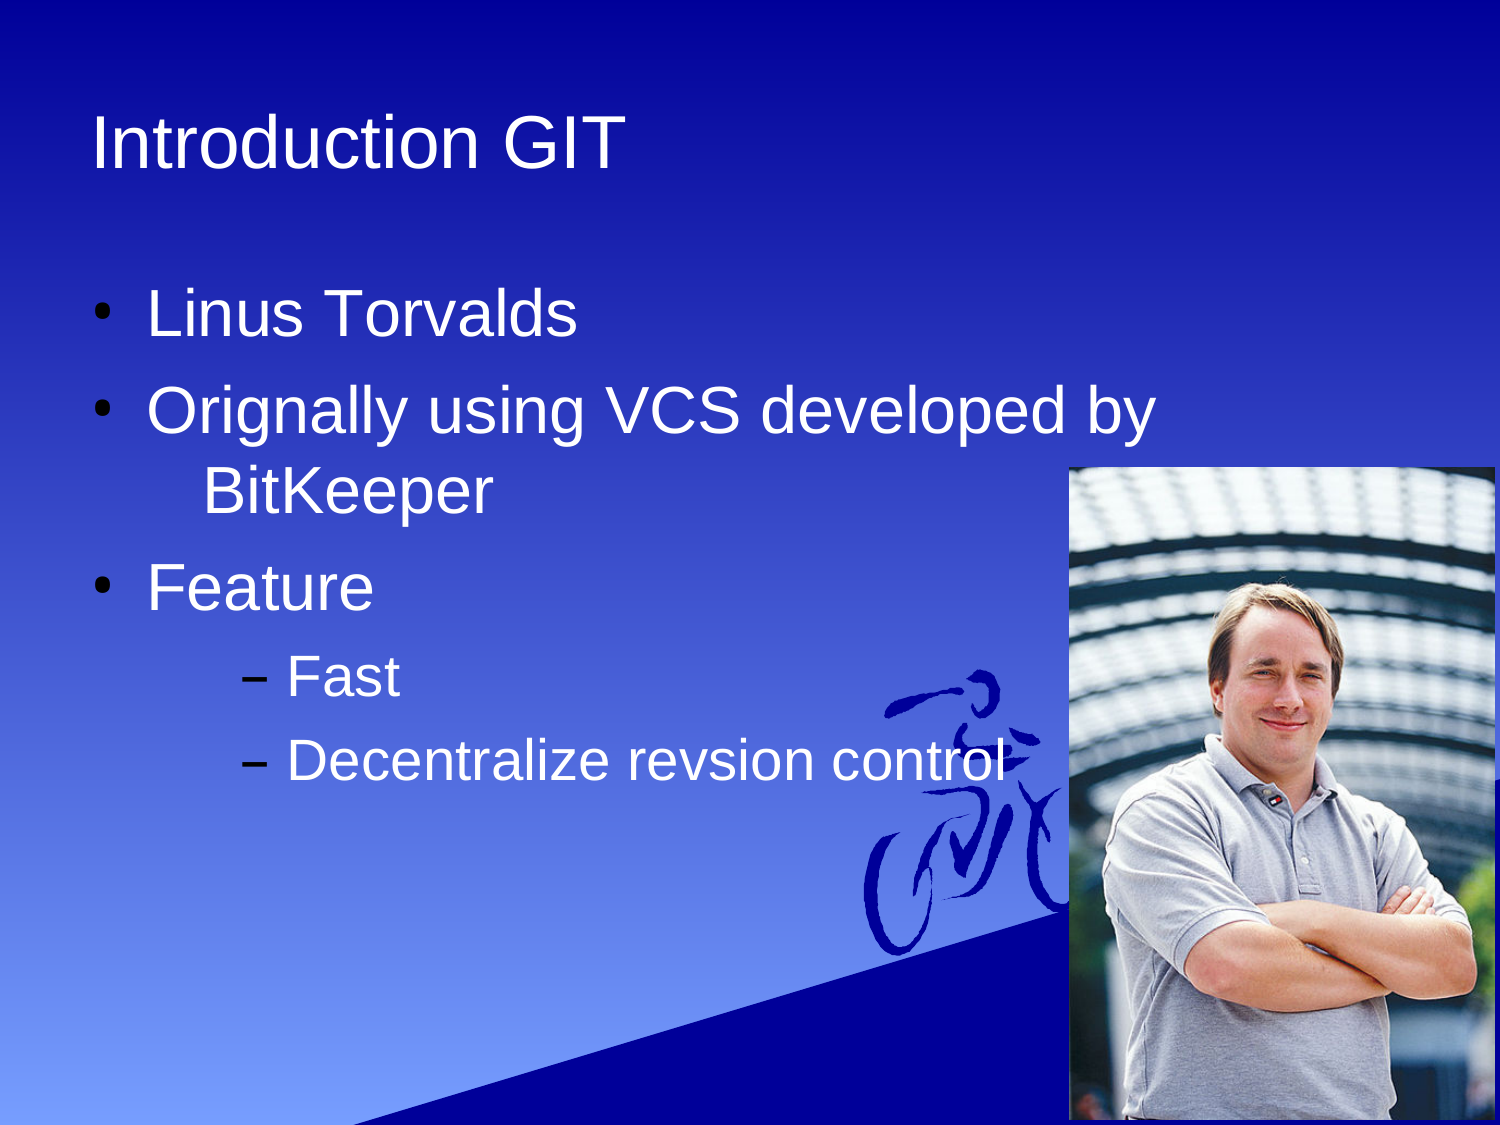

# Introduction GIT
Linus Torvalds
Orignally using VCS developed by BitKeeper
Feature
Fast
Decentralize revsion control